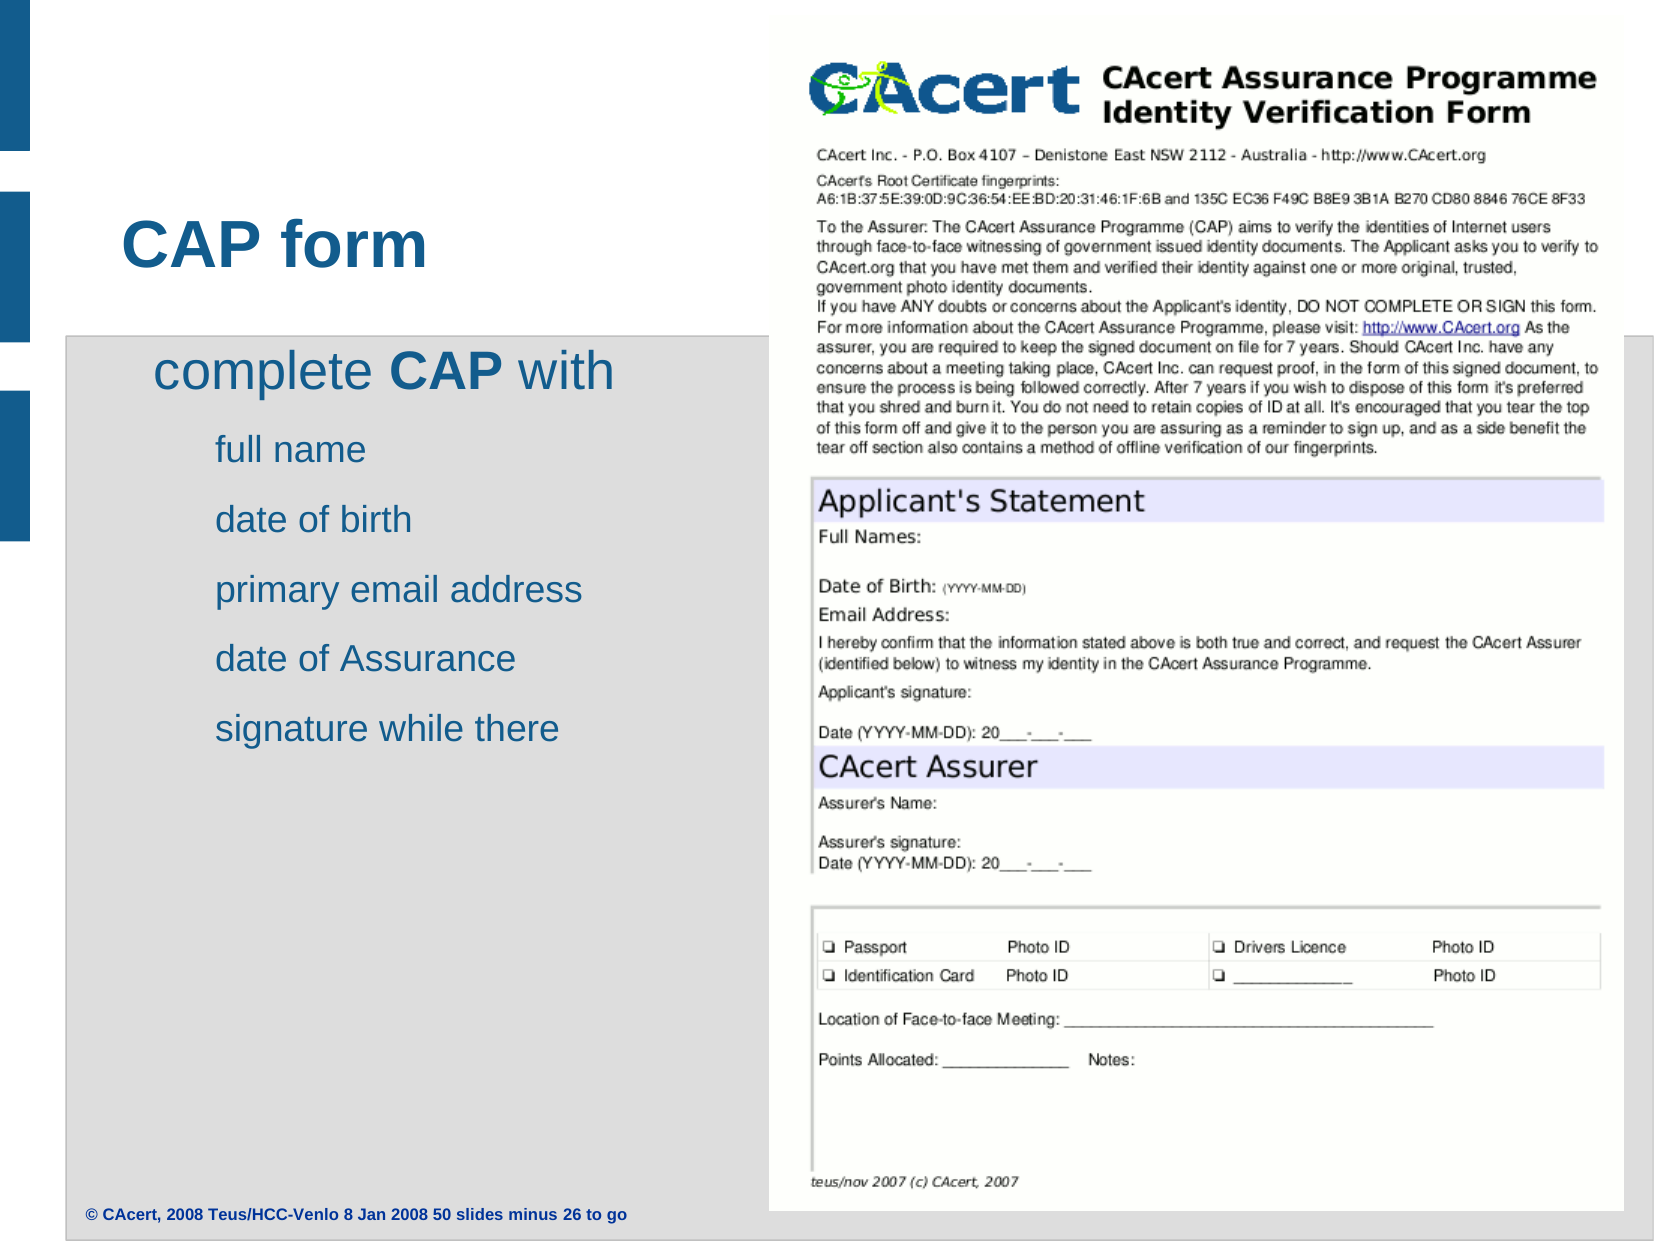

# CAP form
 complete CAP with
full name
date of birth
primary email address
date of Assurance
signature while there